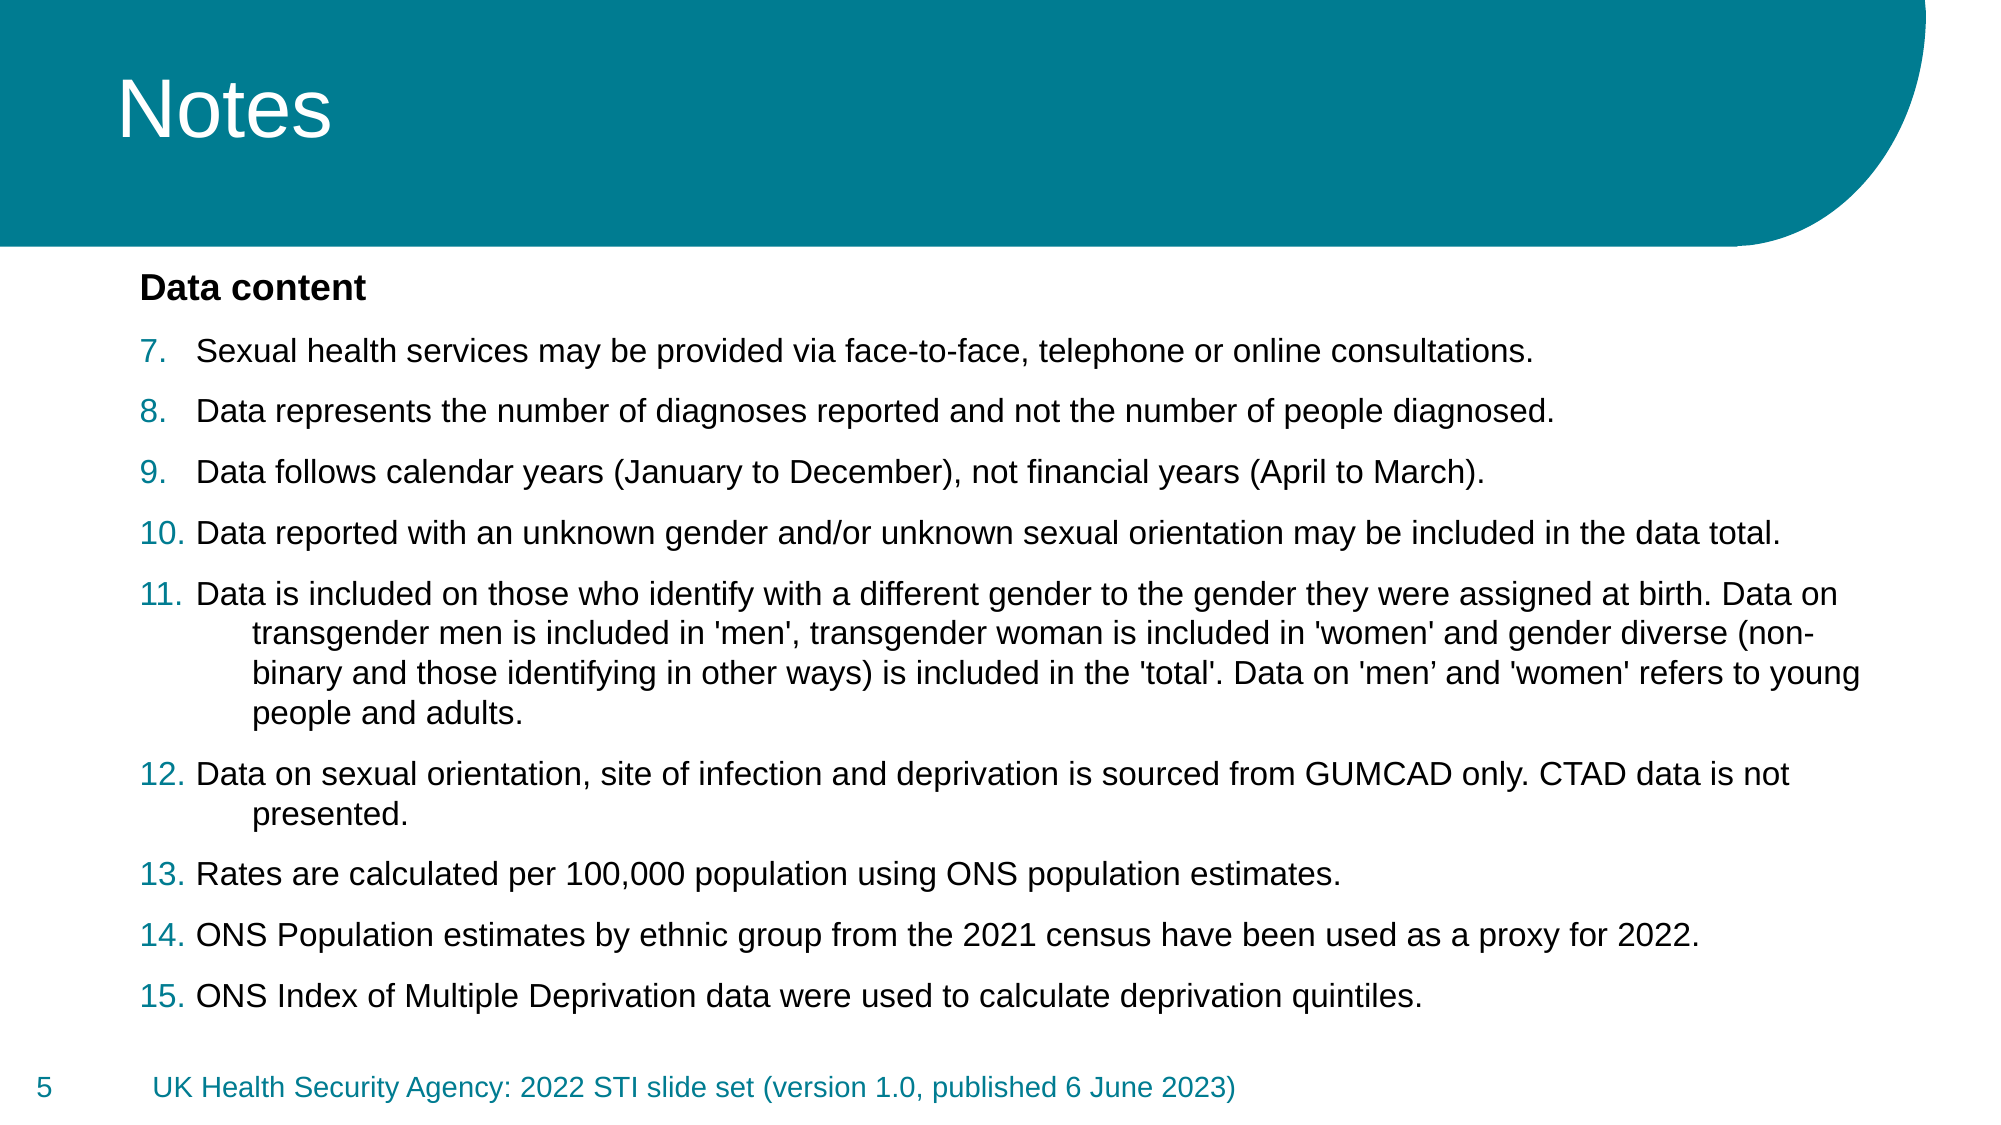

# Notes
Data content
Sexual health services may be provided via face-to-face, telephone or online consultations.
Data represents the number of diagnoses reported and not the number of people diagnosed.
Data follows calendar years (January to December), not financial years (April to March).
Data reported with an unknown gender and/or unknown sexual orientation may be included in the data total.
Data is included on those who identify with a different gender to the gender they were assigned at birth. Data on transgender men is included in 'men', transgender woman is included in 'women' and gender diverse (non-binary and those identifying in other ways) is included in the 'total'. Data on 'men’ and 'women' refers to young people and adults.
Data on sexual orientation, site of infection and deprivation is sourced from GUMCAD only. CTAD data is not presented.
Rates are calculated per 100,000 population using ONS population estimates.
ONS Population estimates by ethnic group from the 2021 census have been used as a proxy for 2022.
ONS Index of Multiple Deprivation data were used to calculate deprivation quintiles.
5
UK Health Security Agency: 2022 STI slide set (version 1.0, published 6 June 2023)